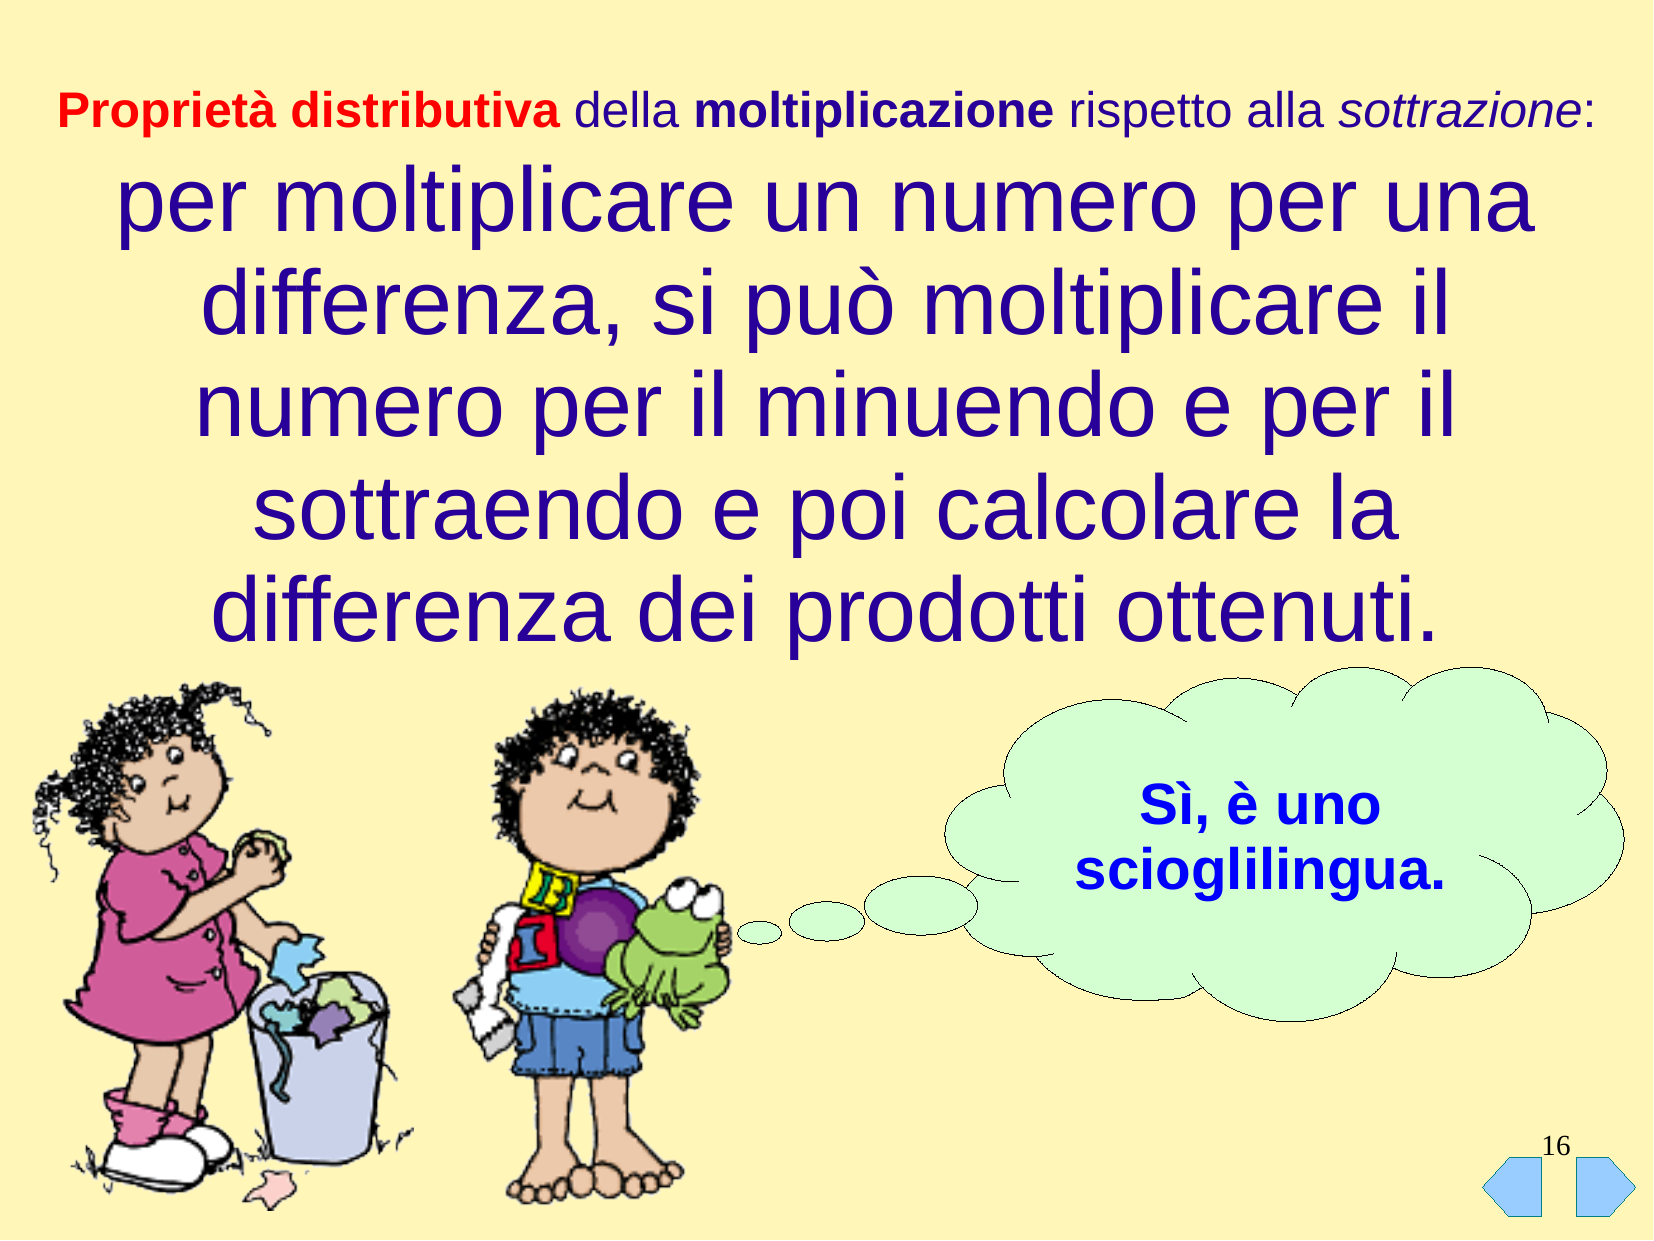

Proprietà distributiva della moltiplicazione rispetto alla sottrazione:
per moltiplicare un numero per una differenza, si può moltiplicare il numero per il minuendo e per il sottraendo e poi calcolare la differenza dei prodotti ottenuti.
Sì, è uno scioglilingua.
16